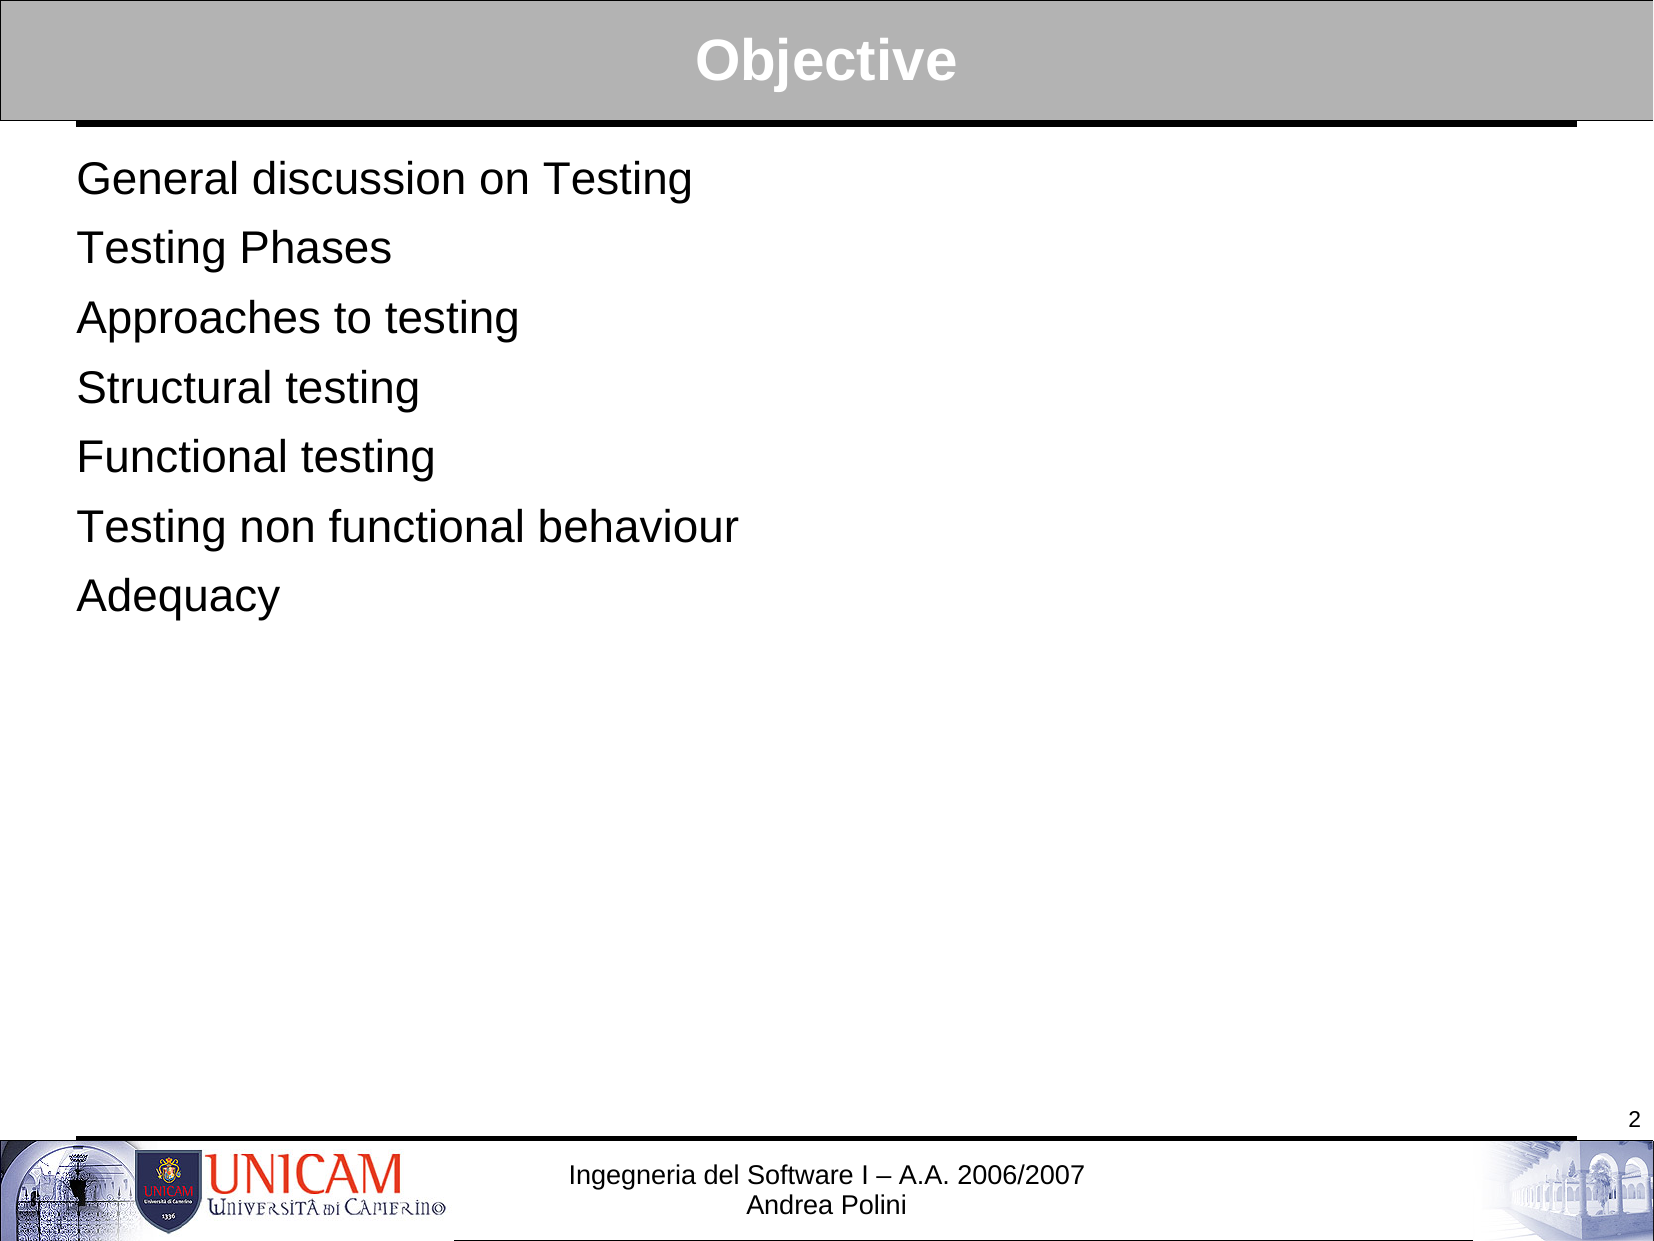

# Objective
General discussion on Testing
Testing Phases
Approaches to testing
Structural testing
Functional testing
Testing non functional behaviour
Adequacy
2